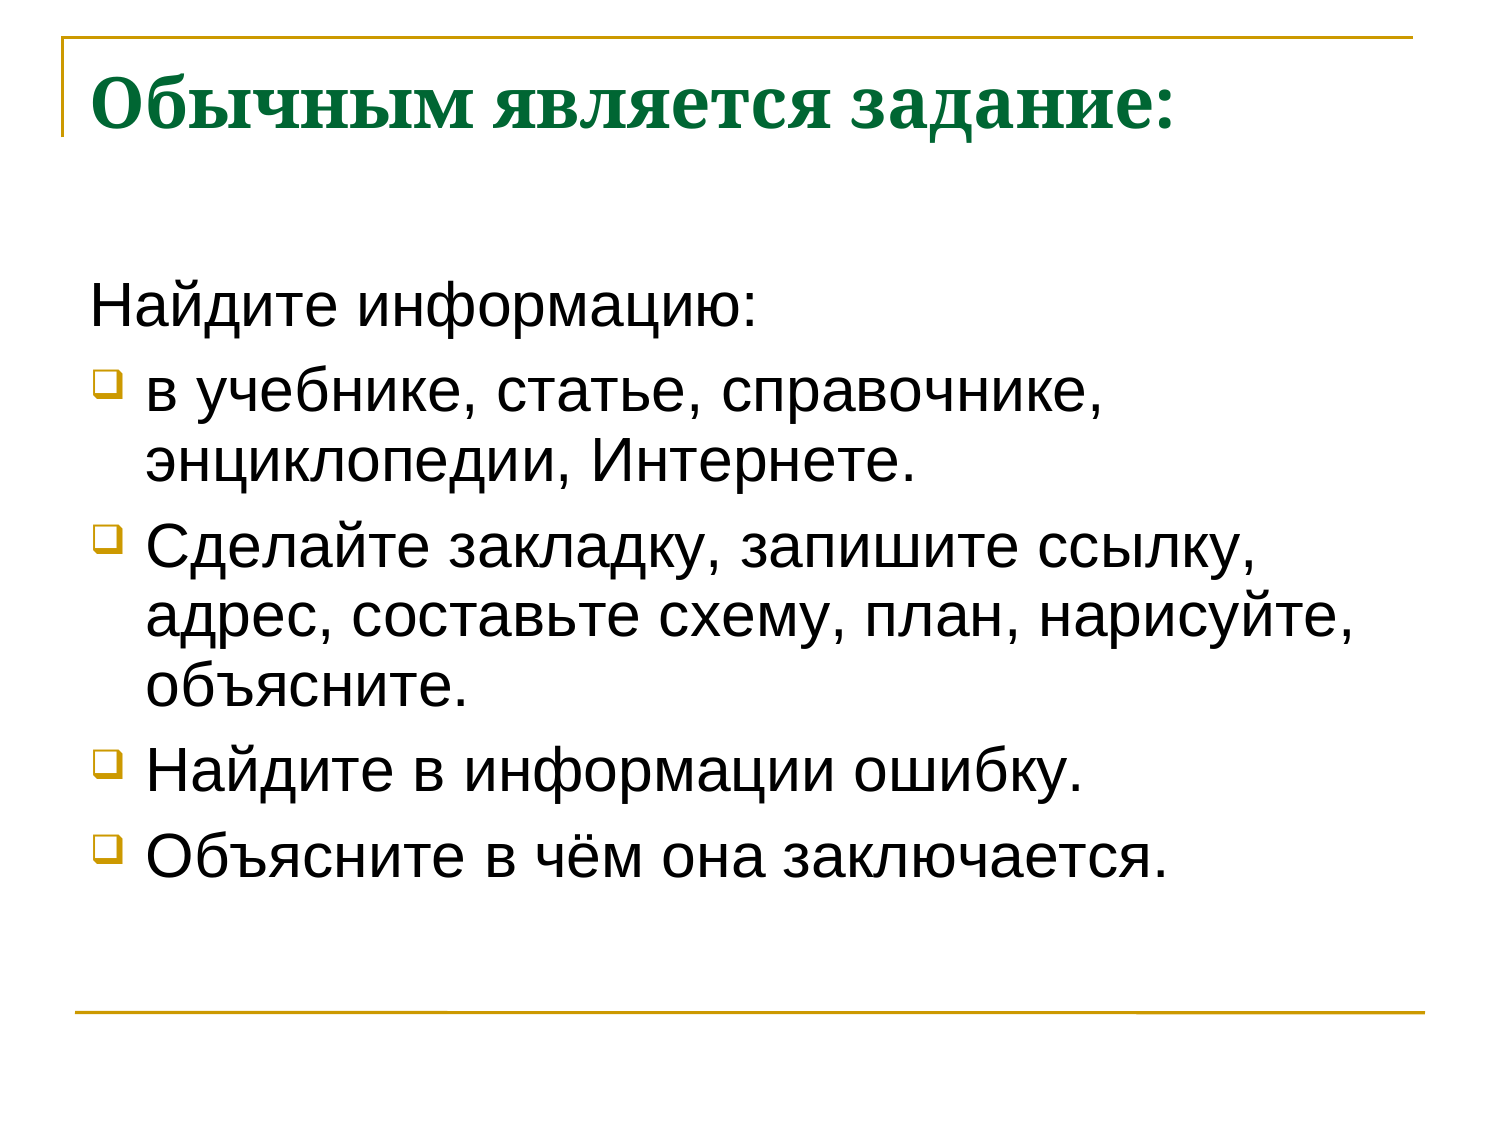

# Обычным является задание:
Найдите информацию:
в учебнике, статье, справочнике, энциклопедии, Интернете.
Сделайте закладку, запишите ссылку, адрес, составьте схему, план, нарисуйте, объясните.
Найдите в информации ошибку.
Объясните в чём она заключается.